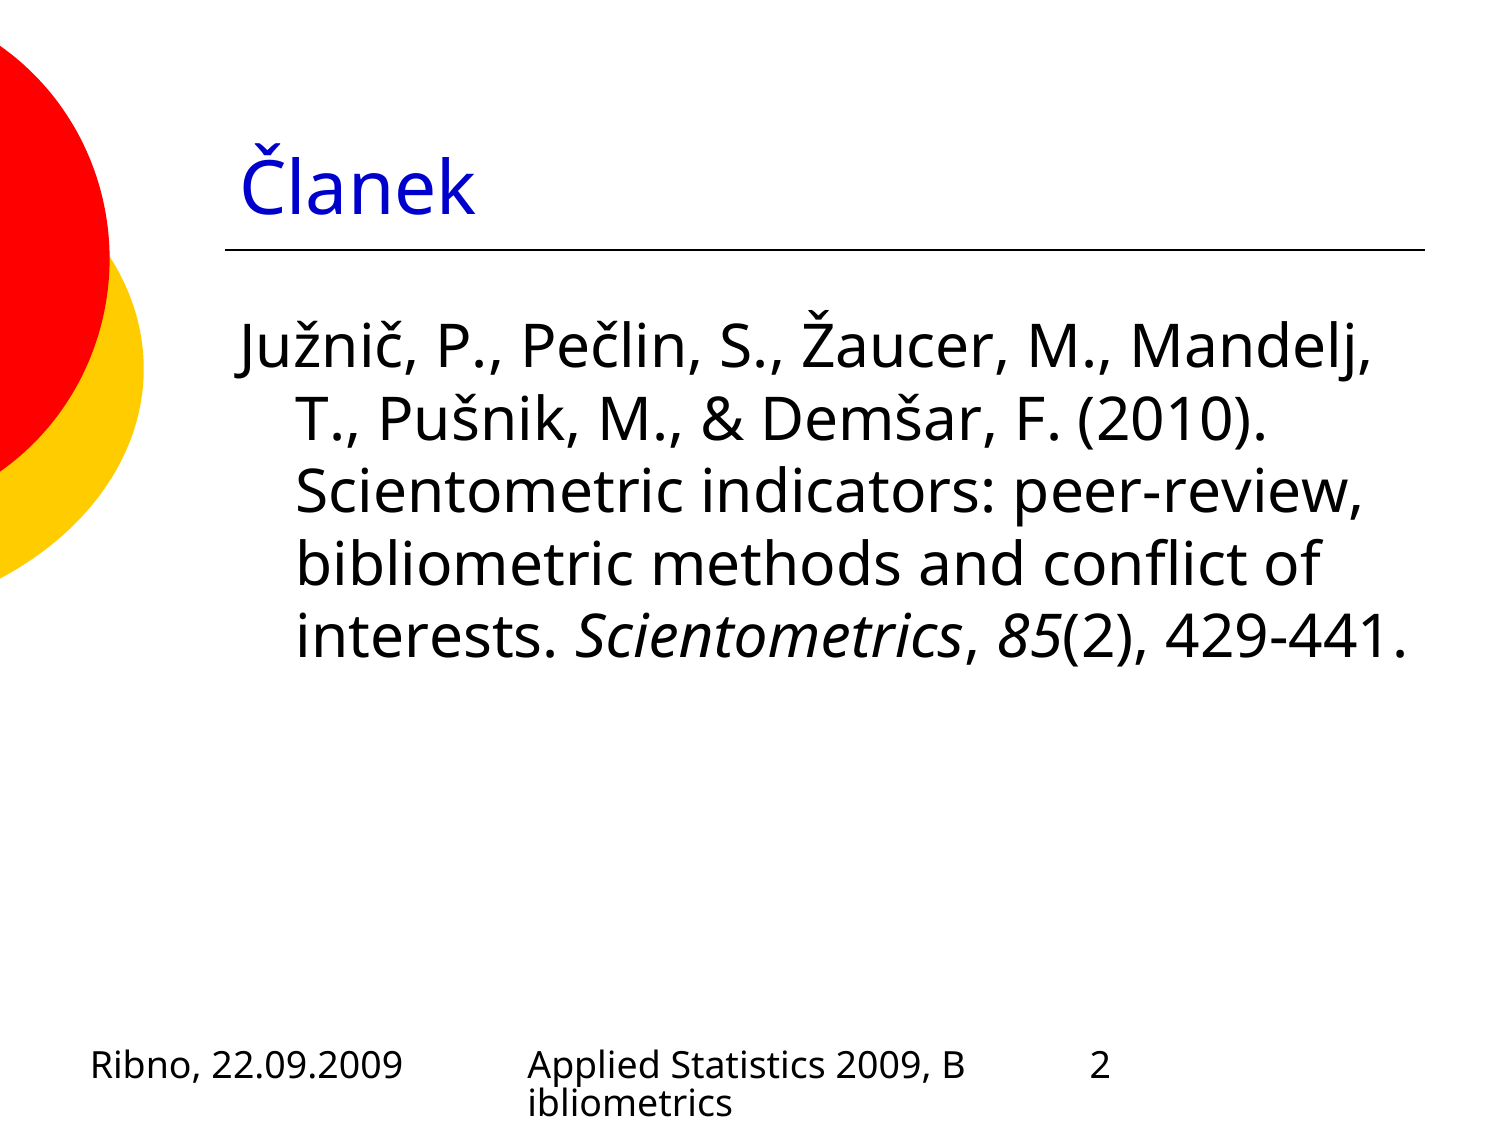

# Članek
Južnič, P., Pečlin, S., Žaucer, M., Mandelj, T., Pušnik, M., & Demšar, F. (2010). Scientometric indicators: peer-review, bibliometric methods and conflict of interests. Scientometrics, 85(2), 429-441.
Ribno, 22.09.2009
Applied Statistics 2009, Bibliometrics
2